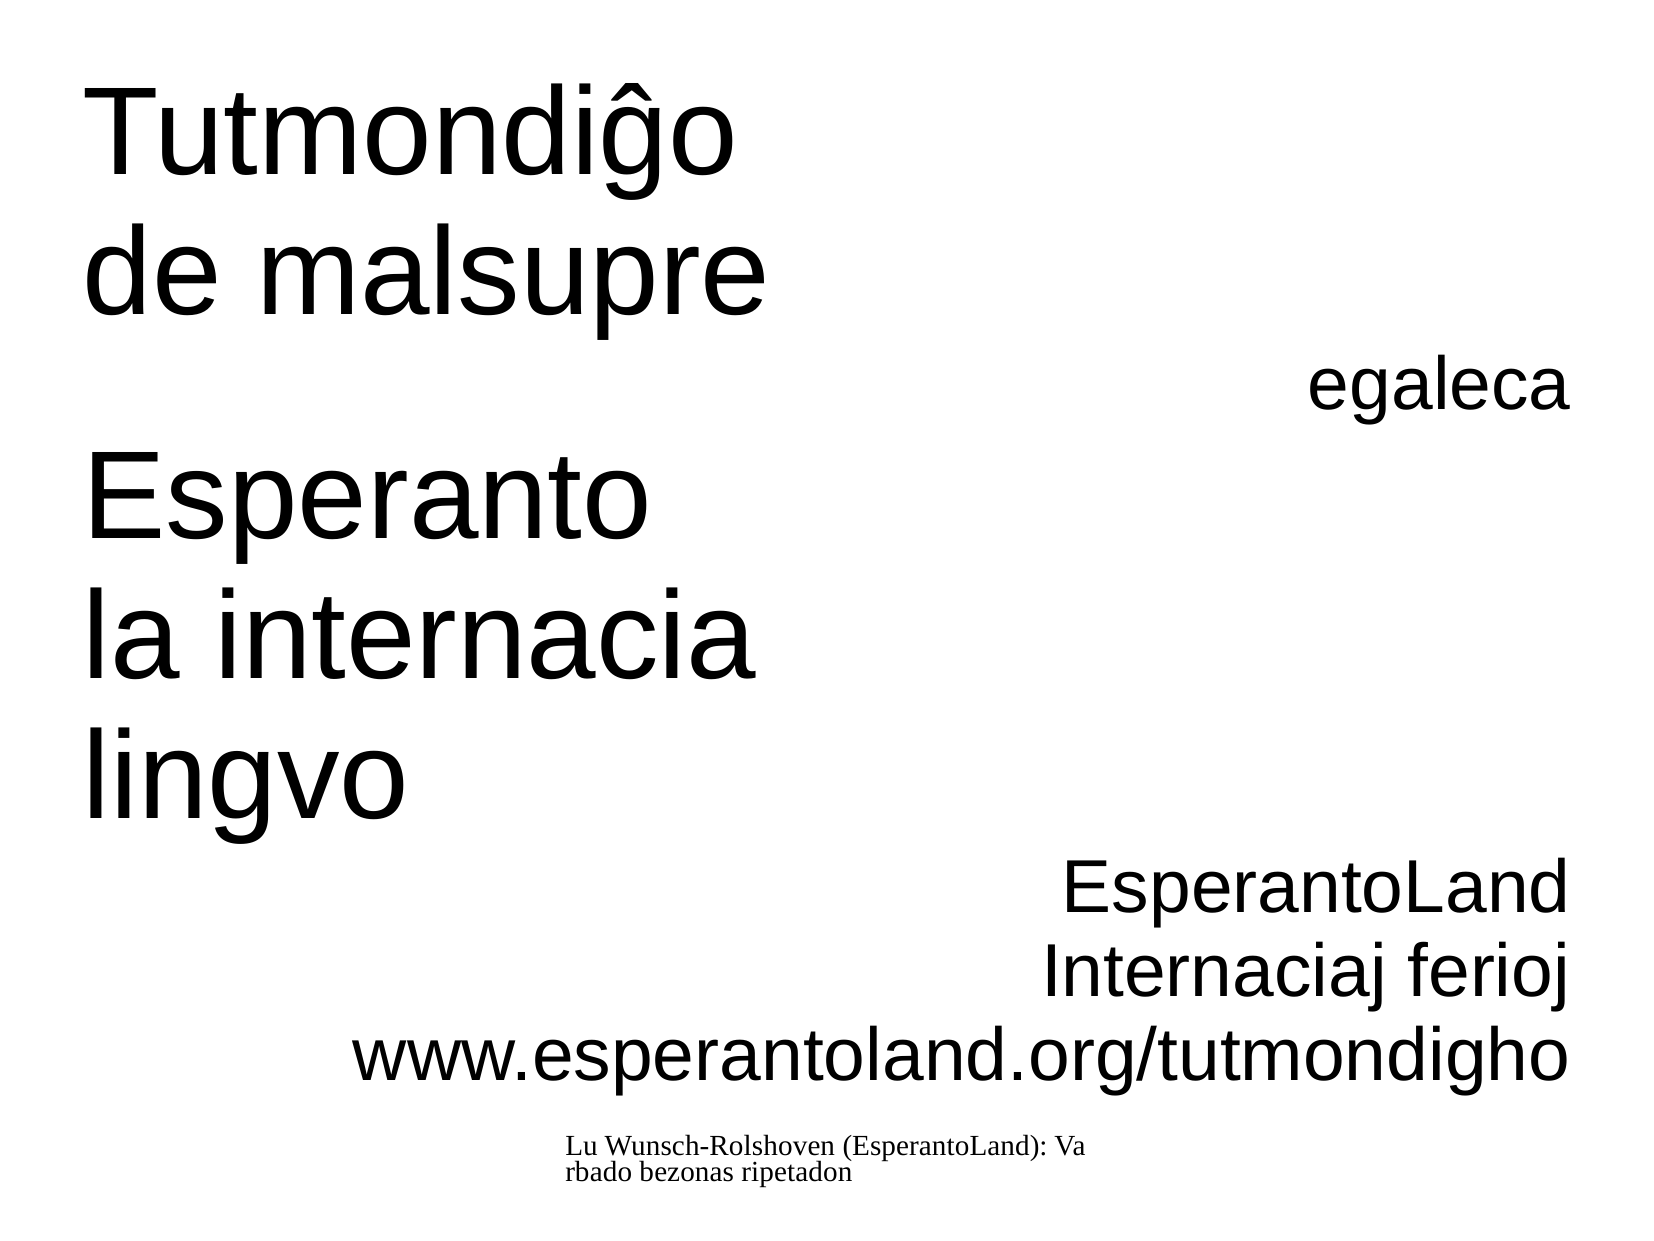

# Tutmondiĝo
de malsupre
egaleca
Esperanto
la internacia
lingvo
EsperantoLand
Internaciaj ferioj
www.esperantoland.org/tutmondigho
Lu Wunsch-Rolshoven (EsperantoLand): Varbado bezonas ripetadon